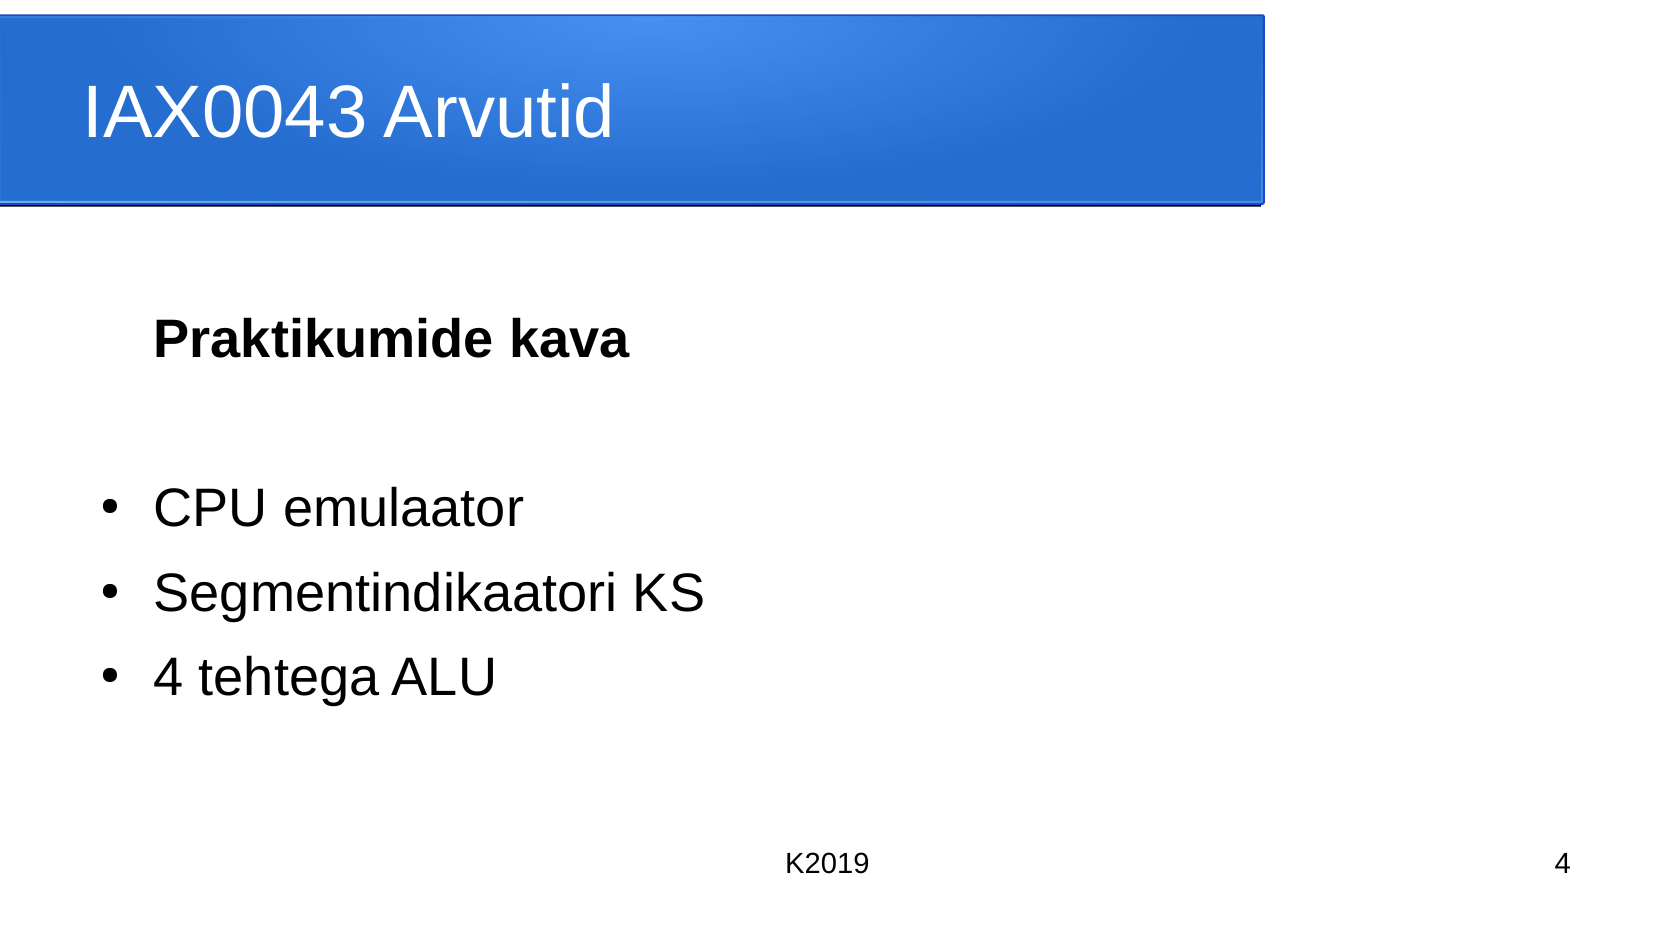

# IAX0043 Arvutid
Praktikumide kava
CPU emulaator
Segmentindikaatori KS
4 tehtega ALU
K2019
4